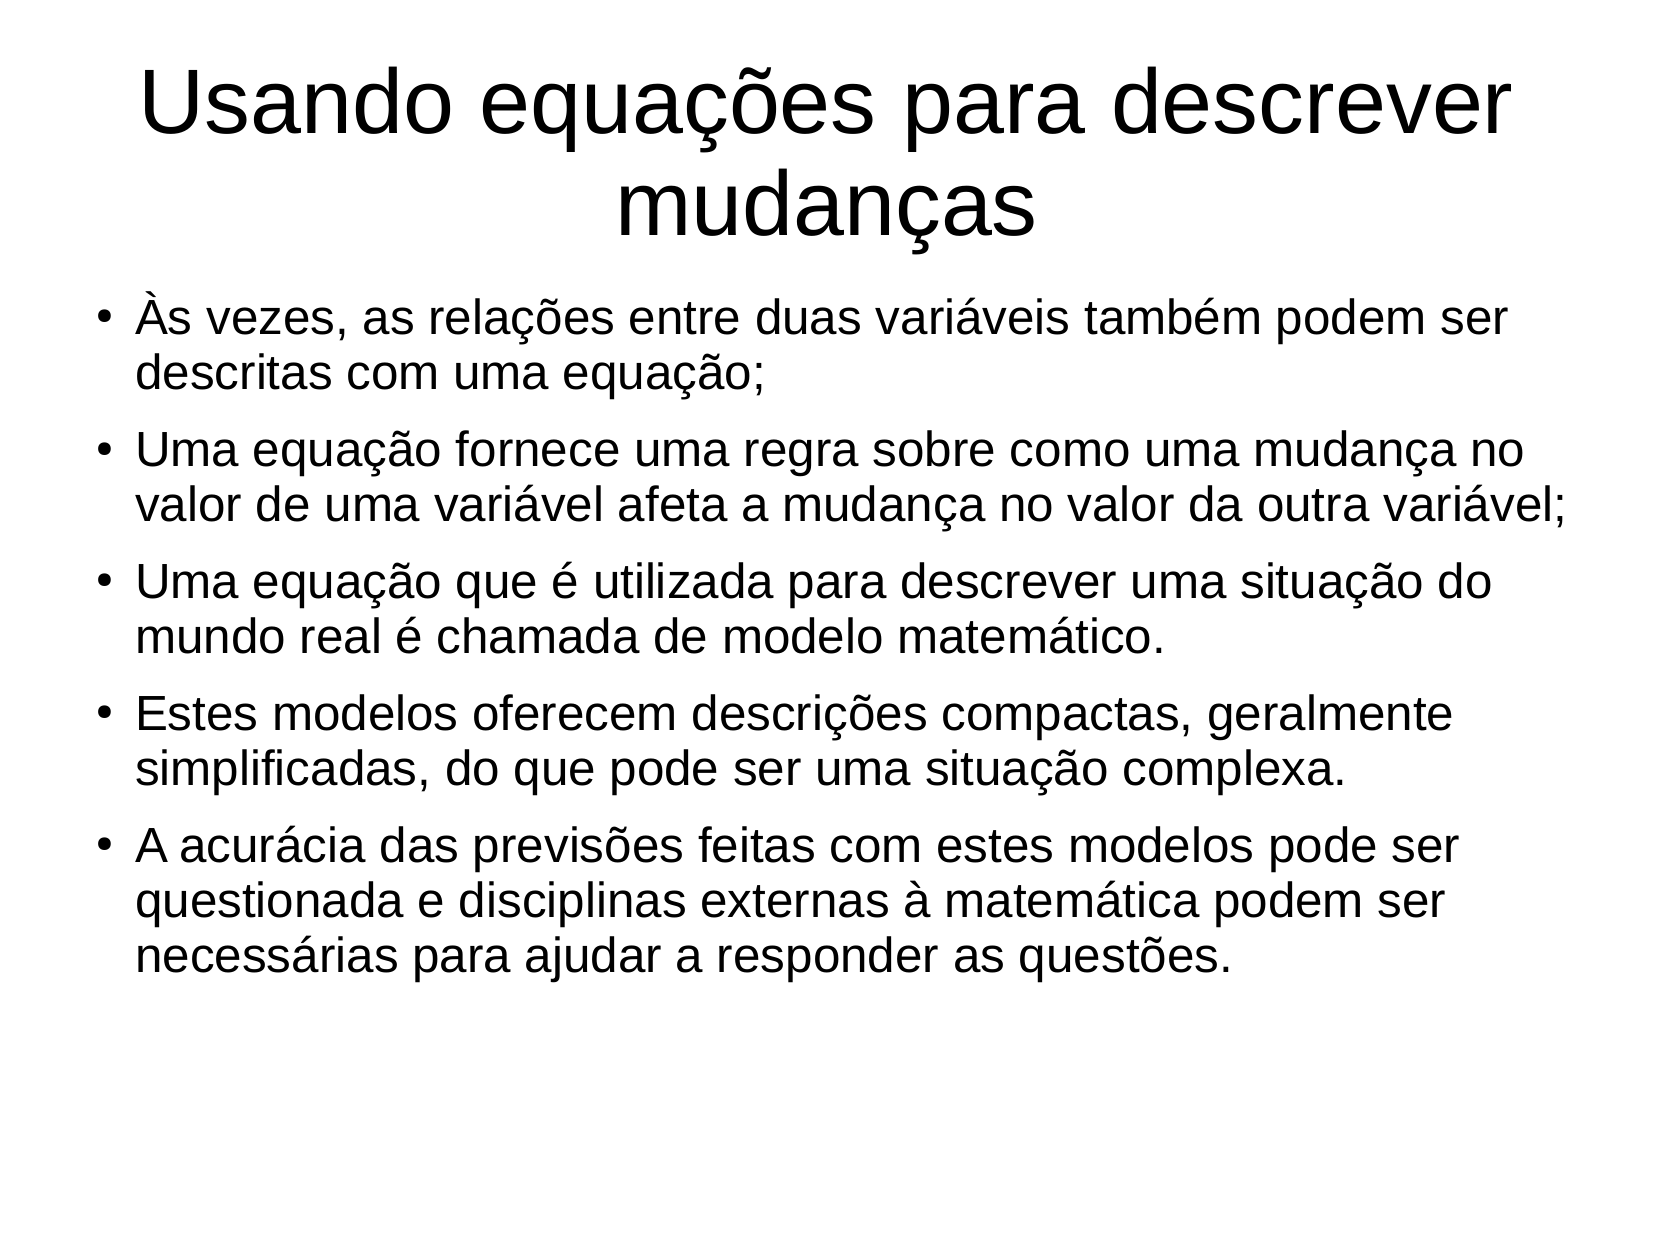

# Usando equações para descrever mudanças
Às vezes, as relações entre duas variáveis também podem ser descritas com uma equação;
Uma equação fornece uma regra sobre como uma mudança no valor de uma variável afeta a mudança no valor da outra variável;
Uma equação que é utilizada para descrever uma situação do mundo real é chamada de modelo matemático.
Estes modelos oferecem descrições compactas, geralmente simplificadas, do que pode ser uma situação complexa.
A acurácia das previsões feitas com estes modelos pode ser questionada e disciplinas externas à matemática podem ser necessárias para ajudar a responder as questões.